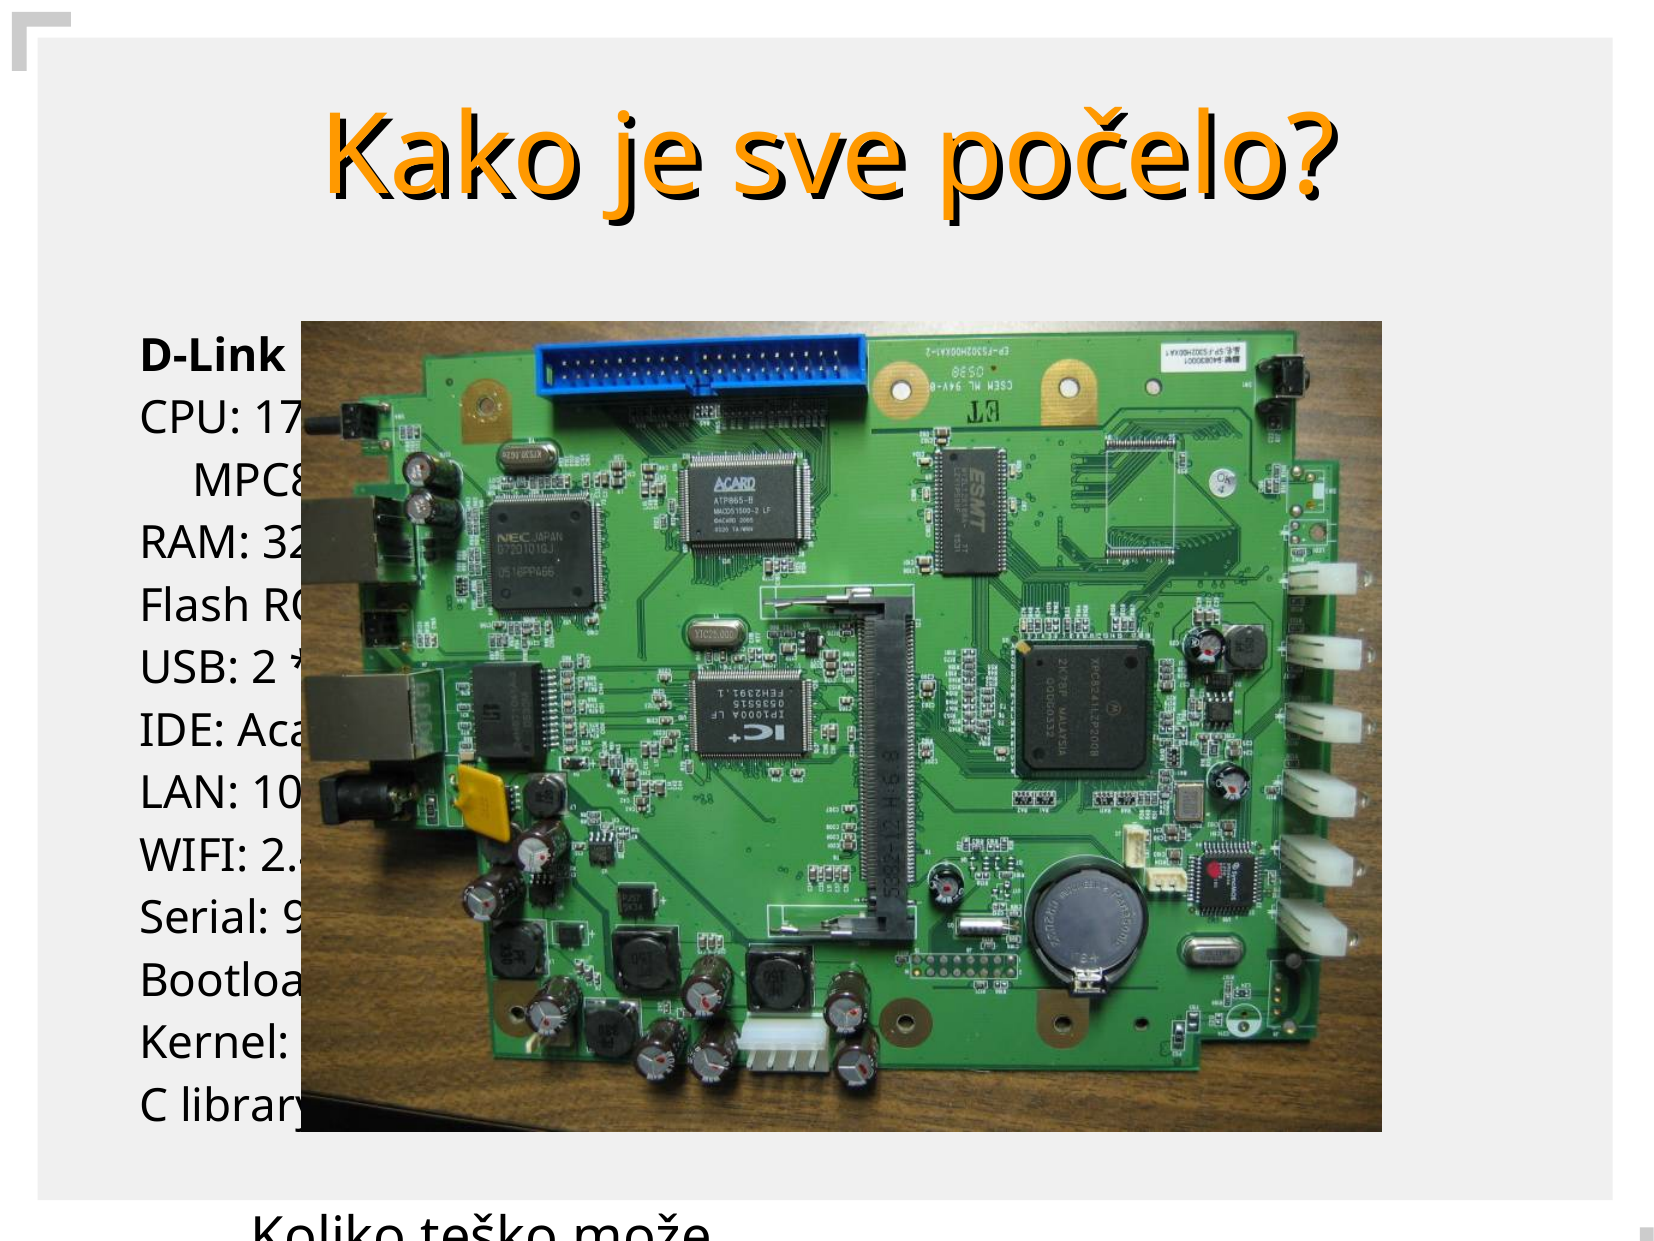

# Kako je sve počelo?
D-Link DSM-G600
CPU: 170 MHz Freescale MPC8241 (MPC603e)
RAM: 32 MB
Flash ROM: 4 MB
USB: 2 * USB2.0
IDE: Acard ATP-865
LAN: 1000Mb IC Plus IP1000A
WIFI: 2.4GHz 54Mbps Ralink
Serial: 9600 8N1 TTL
Bootloader: U-Boot 0.2.0
Kernel:	 Linux-2.4.21-pre4
C library: uClibc 0.9.26
Koliko teško može
biti portati 2.6 kernel?